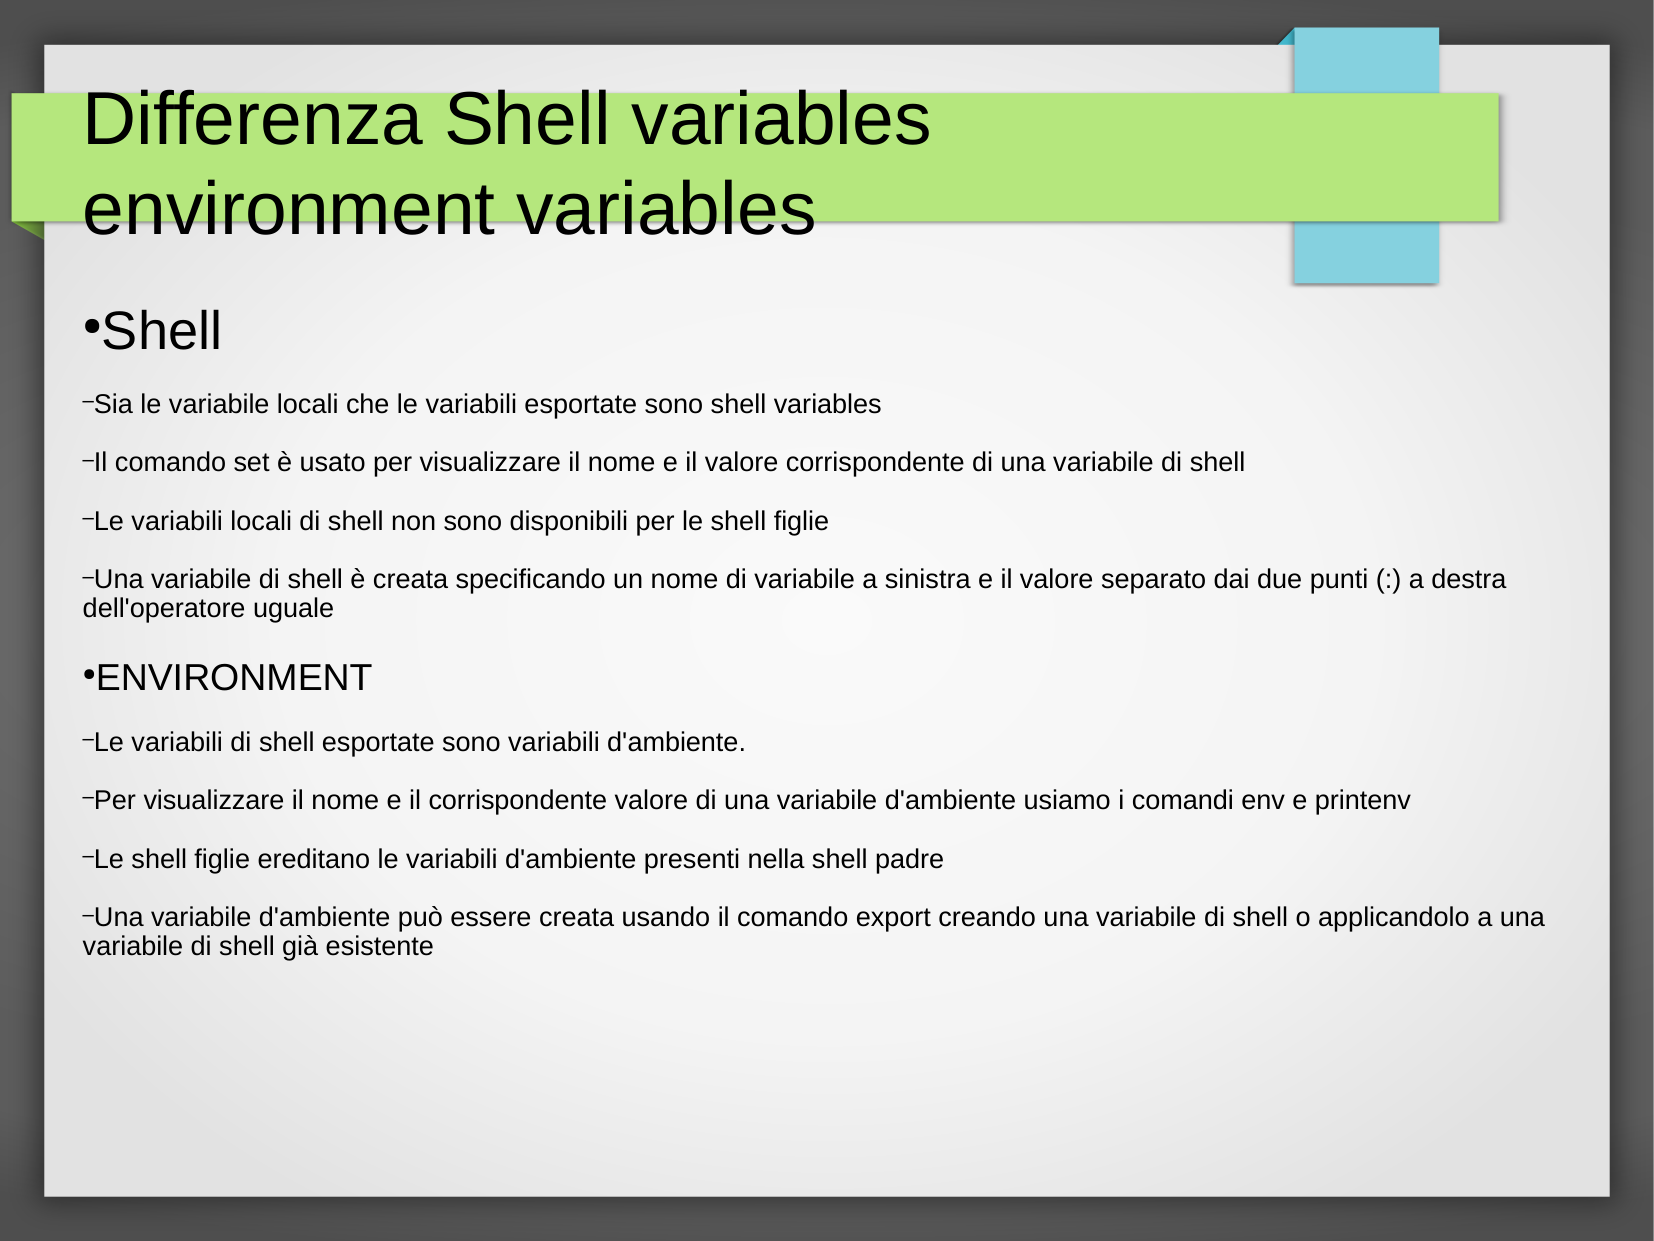

# Differenza Shell variables environment variables
Shell
Sia le variabile locali che le variabili esportate sono shell variables
Il comando set è usato per visualizzare il nome e il valore corrispondente di una variabile di shell
Le variabili locali di shell non sono disponibili per le shell figlie
Una variabile di shell è creata specificando un nome di variabile a sinistra e il valore separato dai due punti (:) a destra dell'operatore uguale
ENVIRONMENT
Le variabili di shell esportate sono variabili d'ambiente.
Per visualizzare il nome e il corrispondente valore di una variabile d'ambiente usiamo i comandi env e printenv
Le shell figlie ereditano le variabili d'ambiente presenti nella shell padre
Una variabile d'ambiente può essere creata usando il comando export creando una variabile di shell o applicandolo a una variabile di shell già esistente